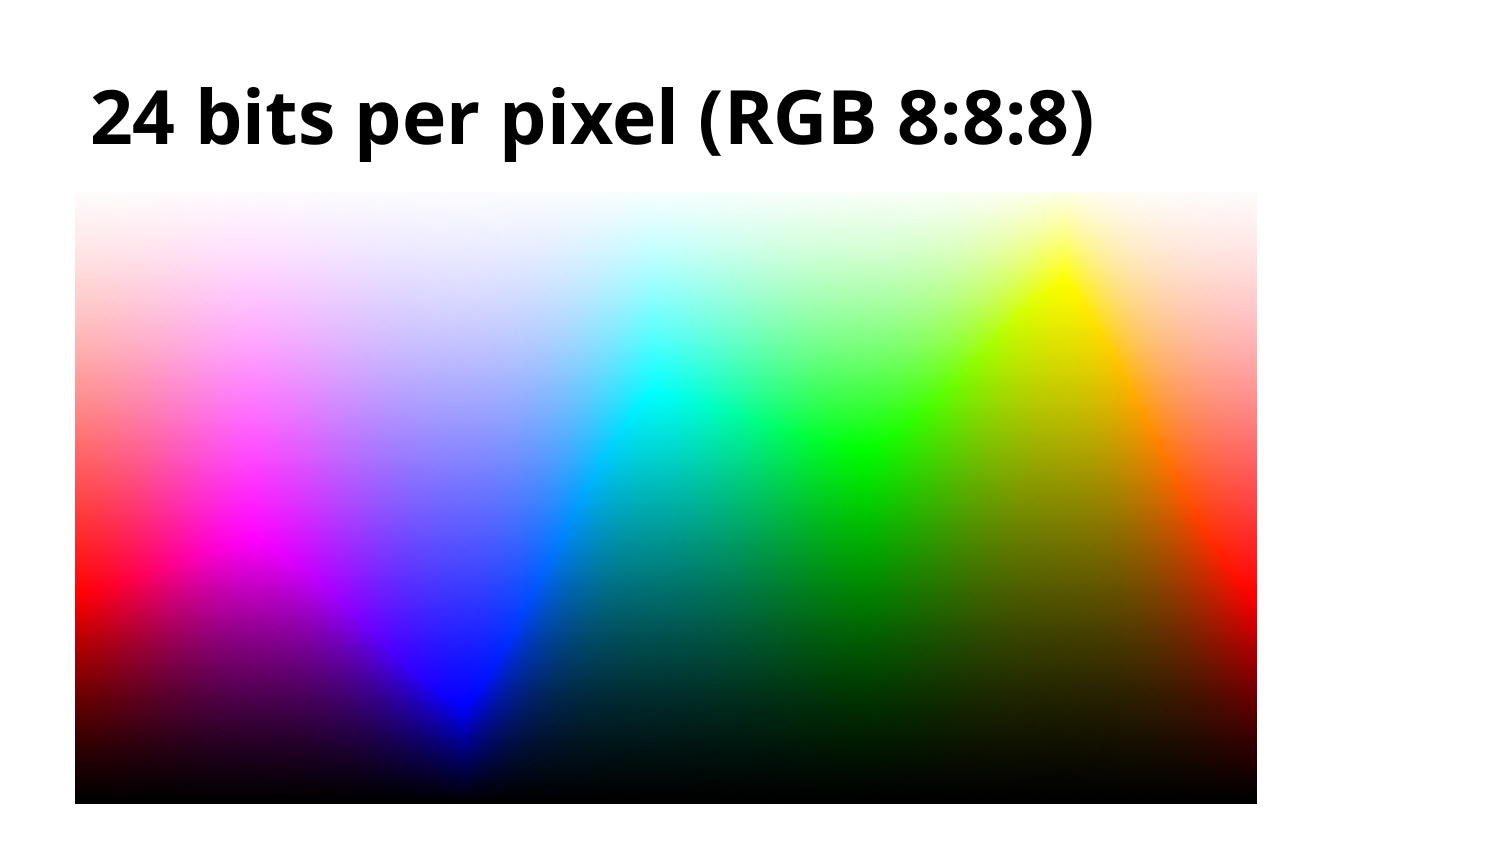

# 24 bits per pixel (RGB 8:8:8)